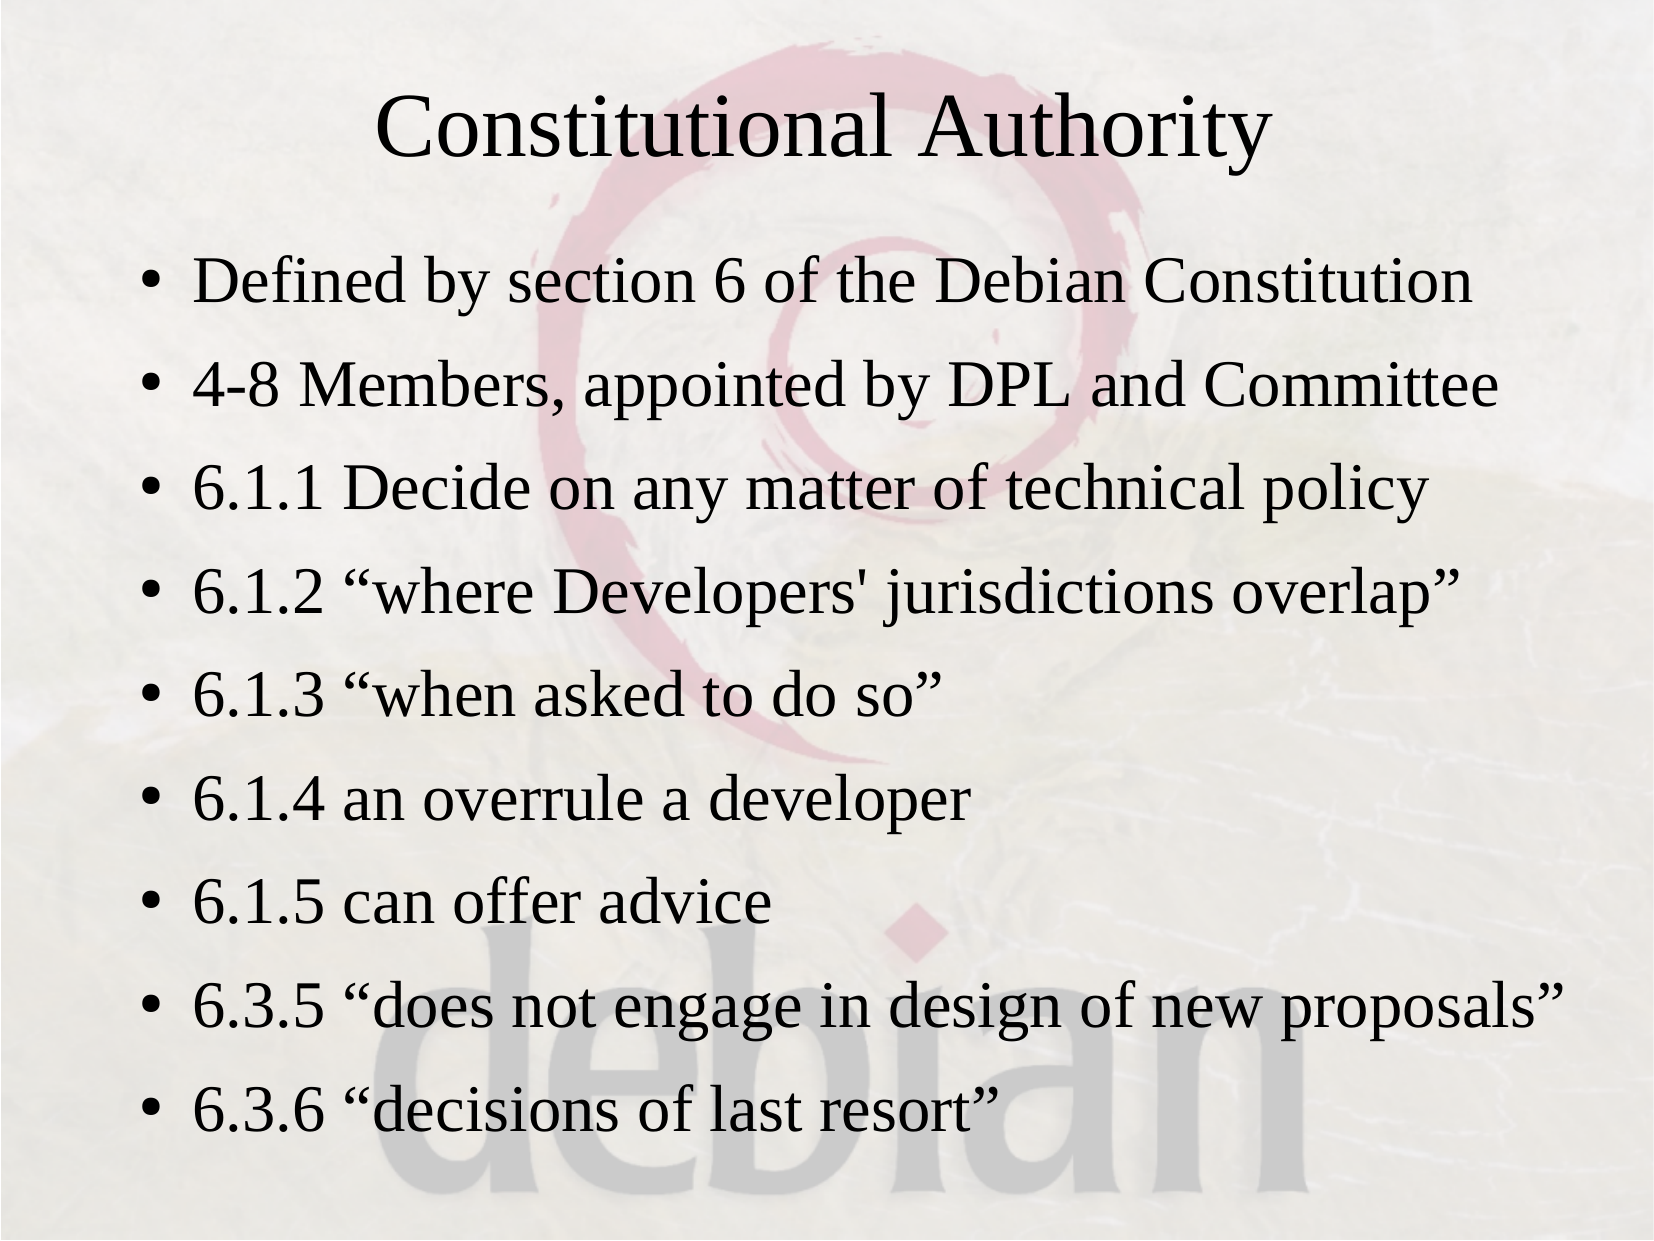

# Constitutional Authority
Defined by section 6 of the Debian Constitution
4-8 Members, appointed by DPL and Committee
6.1.1 Decide on any matter of technical policy
6.1.2 “where Developers' jurisdictions overlap”
6.1.3 “when asked to do so”
6.1.4 an overrule a developer
6.1.5 can offer advice
6.3.5 “does not engage in design of new proposals”
6.3.6 “decisions of last resort”